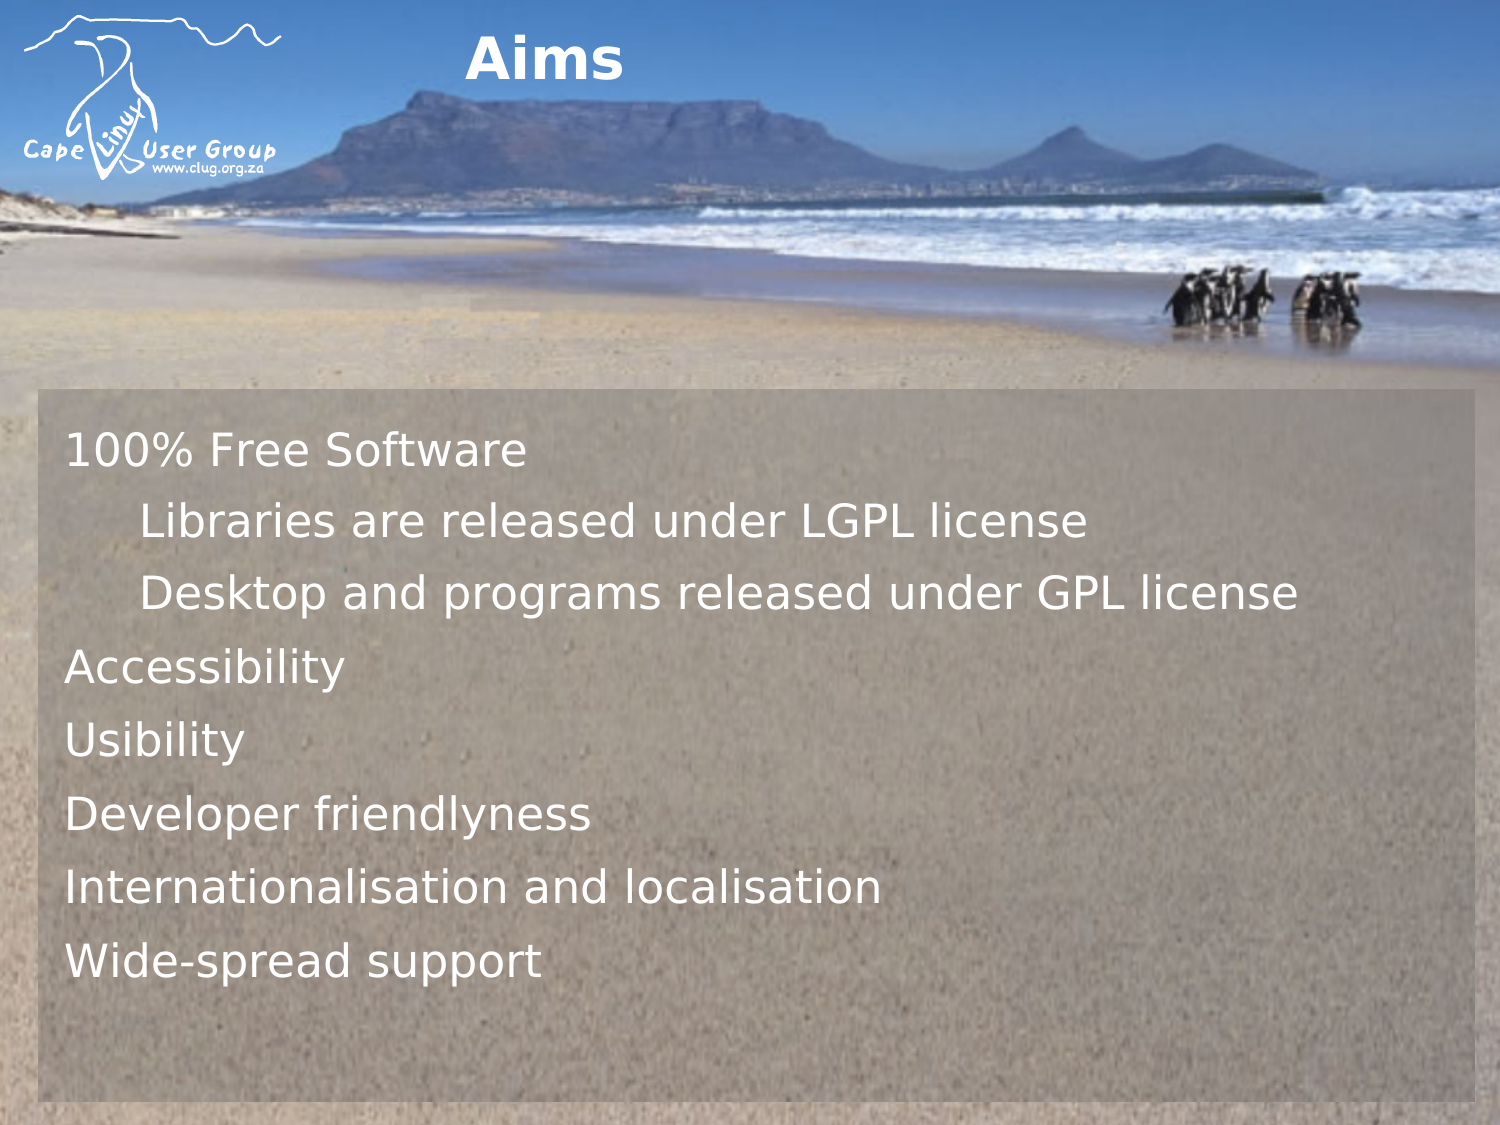

# Aims
100% Free Software
Libraries are released under LGPL license
Desktop and programs released under GPL license
Accessibility
Usibility
Developer friendlyness
Internationalisation and localisation
Wide-spread support